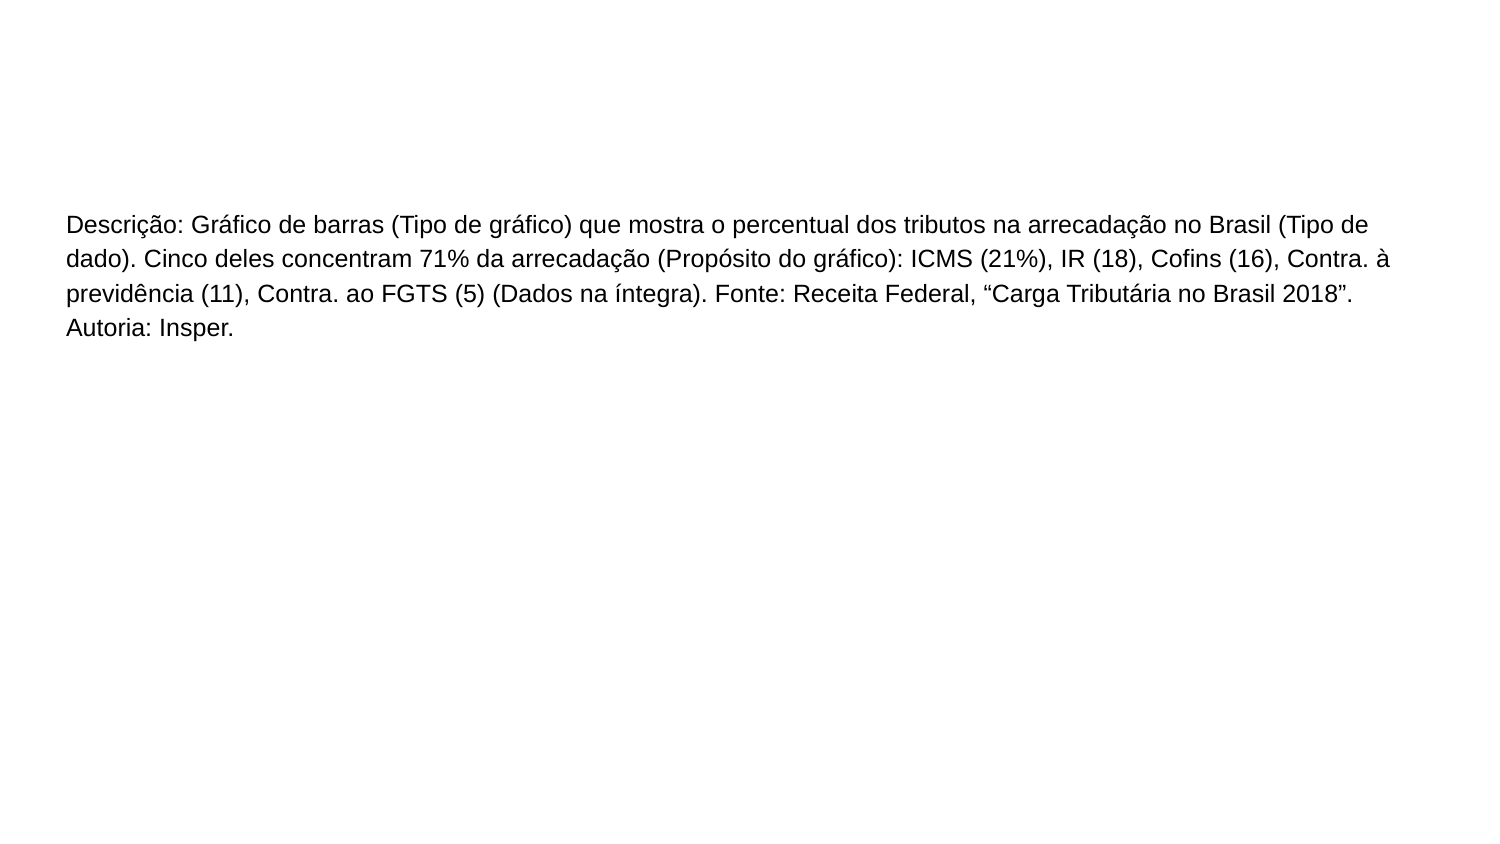

# Descrição: Gráfico de barras (Tipo de gráfico) que mostra o percentual dos tributos na arrecadação no Brasil (Tipo de dado). Cinco deles concentram 71% da arrecadação (Propósito do gráfico): ICMS (21%), IR (18), Cofins (16), Contra. à previdência (11), Contra. ao FGTS (5) (Dados na íntegra). Fonte: Receita Federal, “Carga Tributária no Brasil 2018”. Autoria: Insper.